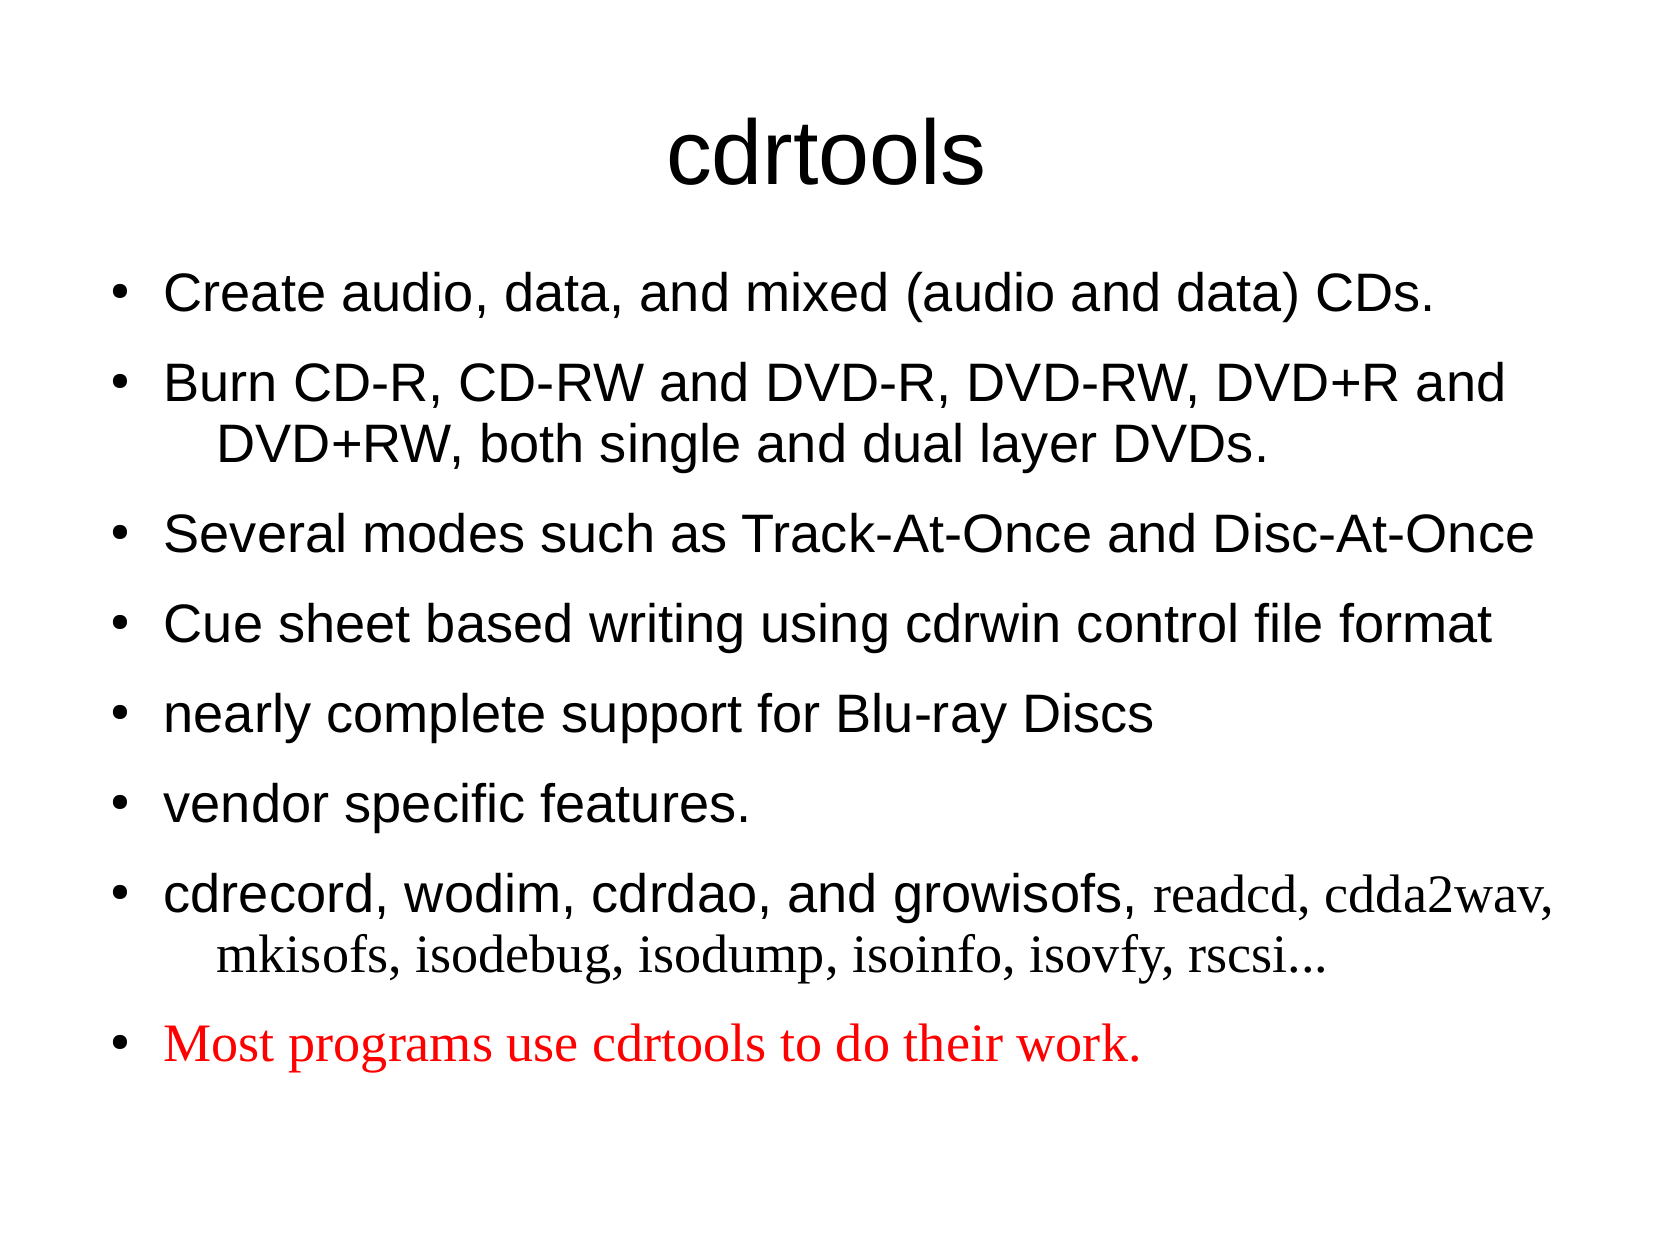

# cdrtools
Create audio, data, and mixed (audio and data) CDs.
Burn CD-R, CD-RW and DVD-R, DVD-RW, DVD+R and DVD+RW, both single and dual layer DVDs.
Several modes such as Track-At-Once and Disc-At-Once
Cue sheet based writing using cdrwin control file format
nearly complete support for Blu-ray Discs
vendor specific features.
cdrecord, wodim, cdrdao, and growisofs, readcd, cdda2wav, mkisofs, isodebug, isodump, isoinfo, isovfy, rscsi...
Most programs use cdrtools to do their work.